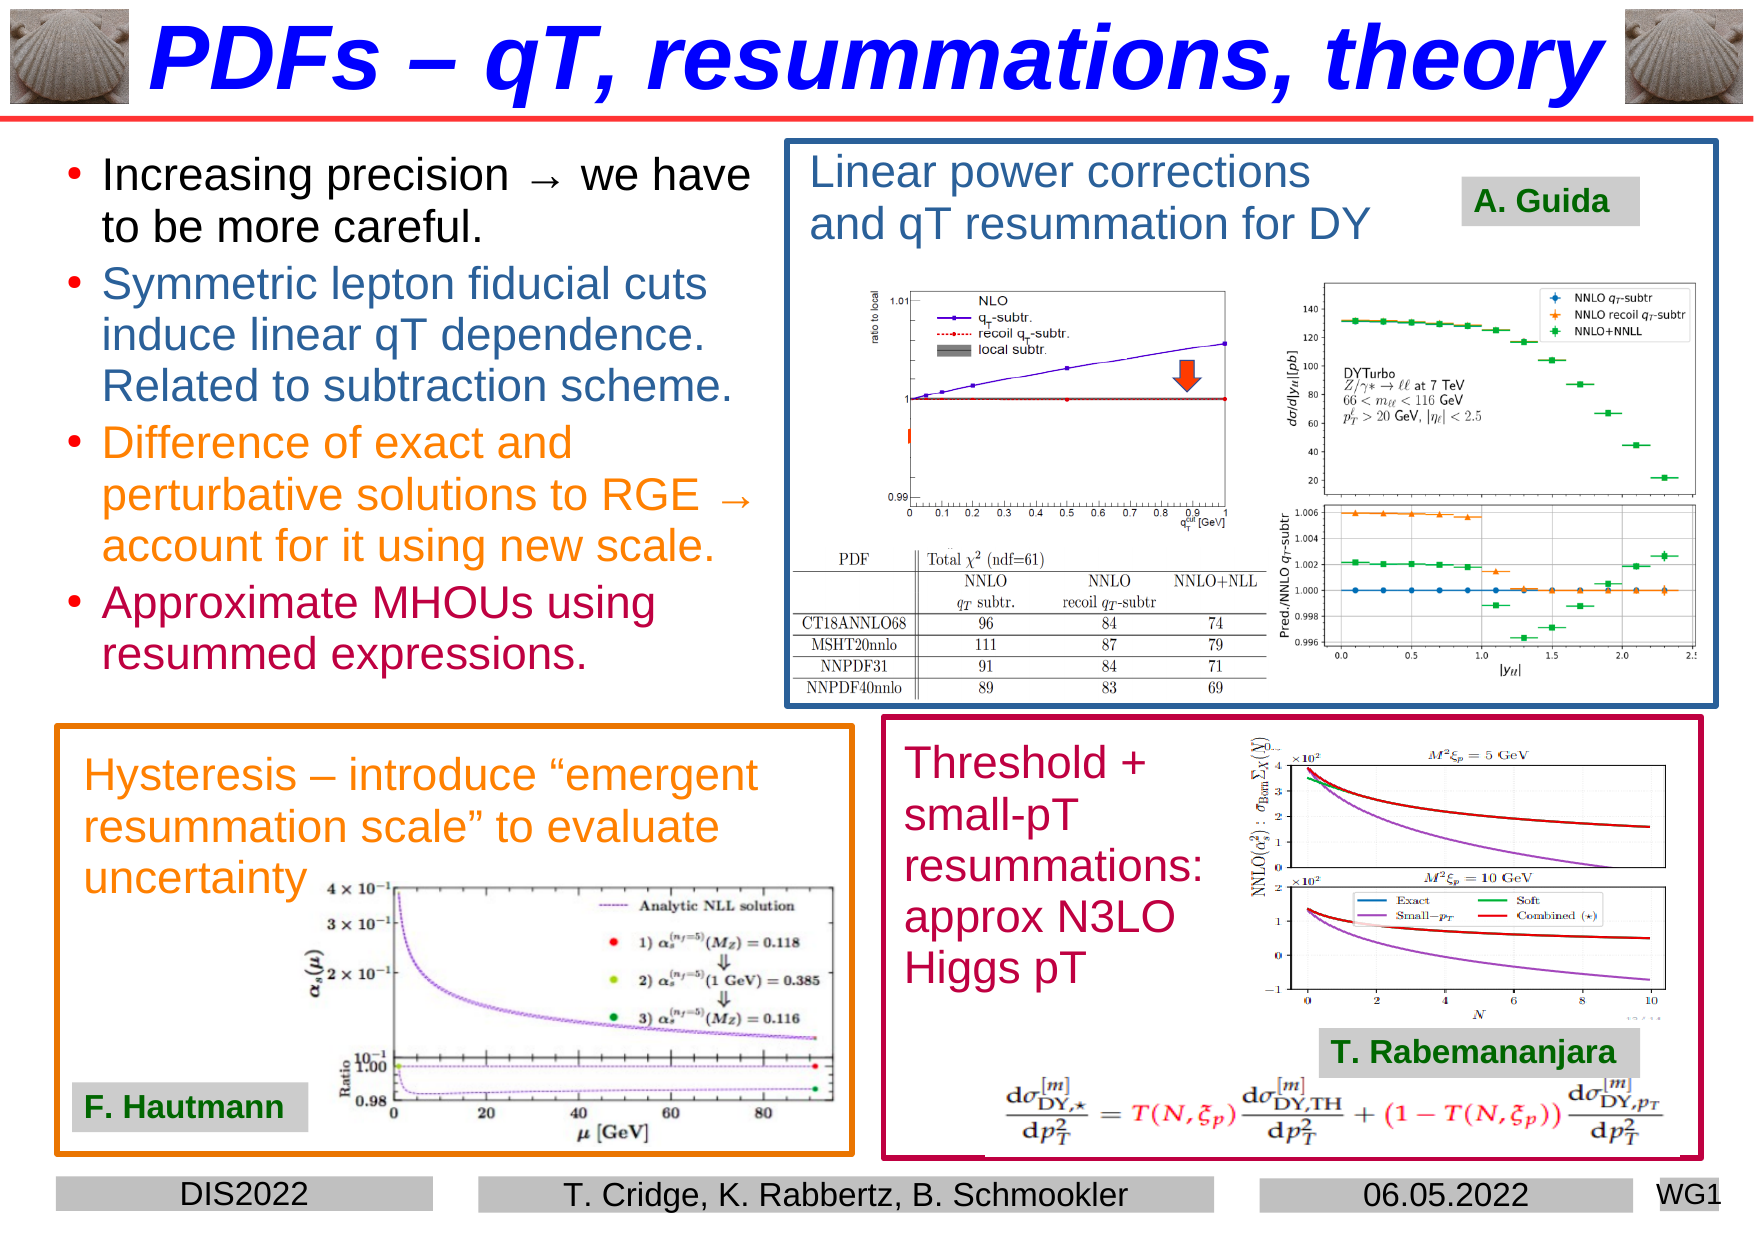

# PDFs – qT, resummations, theory
Linear power corrections and qT resummation for DY
A. Guida
Increasing precision → we have to be more careful.
Symmetric lepton fiducial cuts induce linear qT dependence. Related to subtraction scheme.
Difference of exact and perturbative solutions to RGE → account for it using new scale.
Approximate MHOUs using resummed expressions.
Threshold + small-pT resummations: approx N3LO Higgs pT
Hysteresis – introduce “emergent resummation scale” to evaluate uncertainty
T. Rabemananjara
F. Hautmann